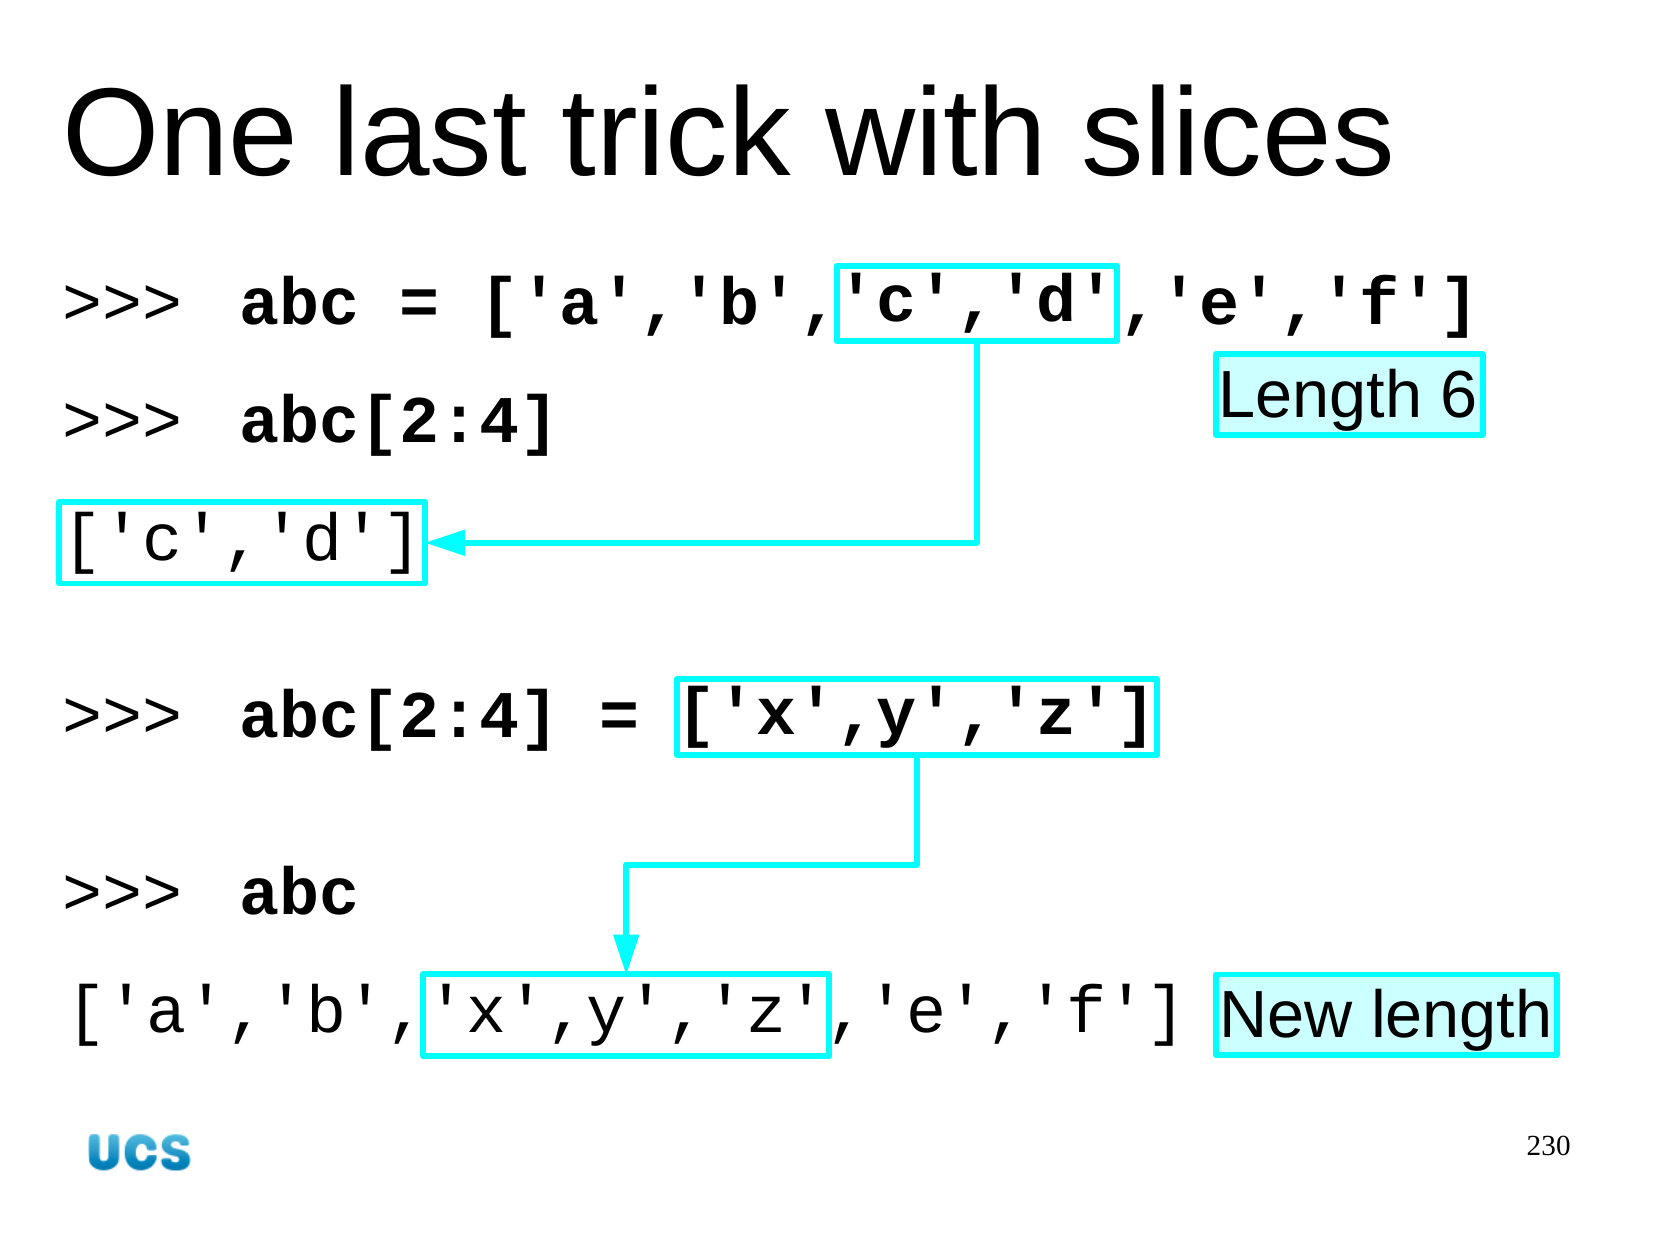

One last trick with slices
>>>
abc =
['a','b',
'c','d'
,'e','f']
Length 6
>>>
abc[2:4]
['c','d']
>>>
abc[2:4]
=
['x',y','z']
>>>
abc
['a','b',
'x',y','z'
,'e','f']
New length
230